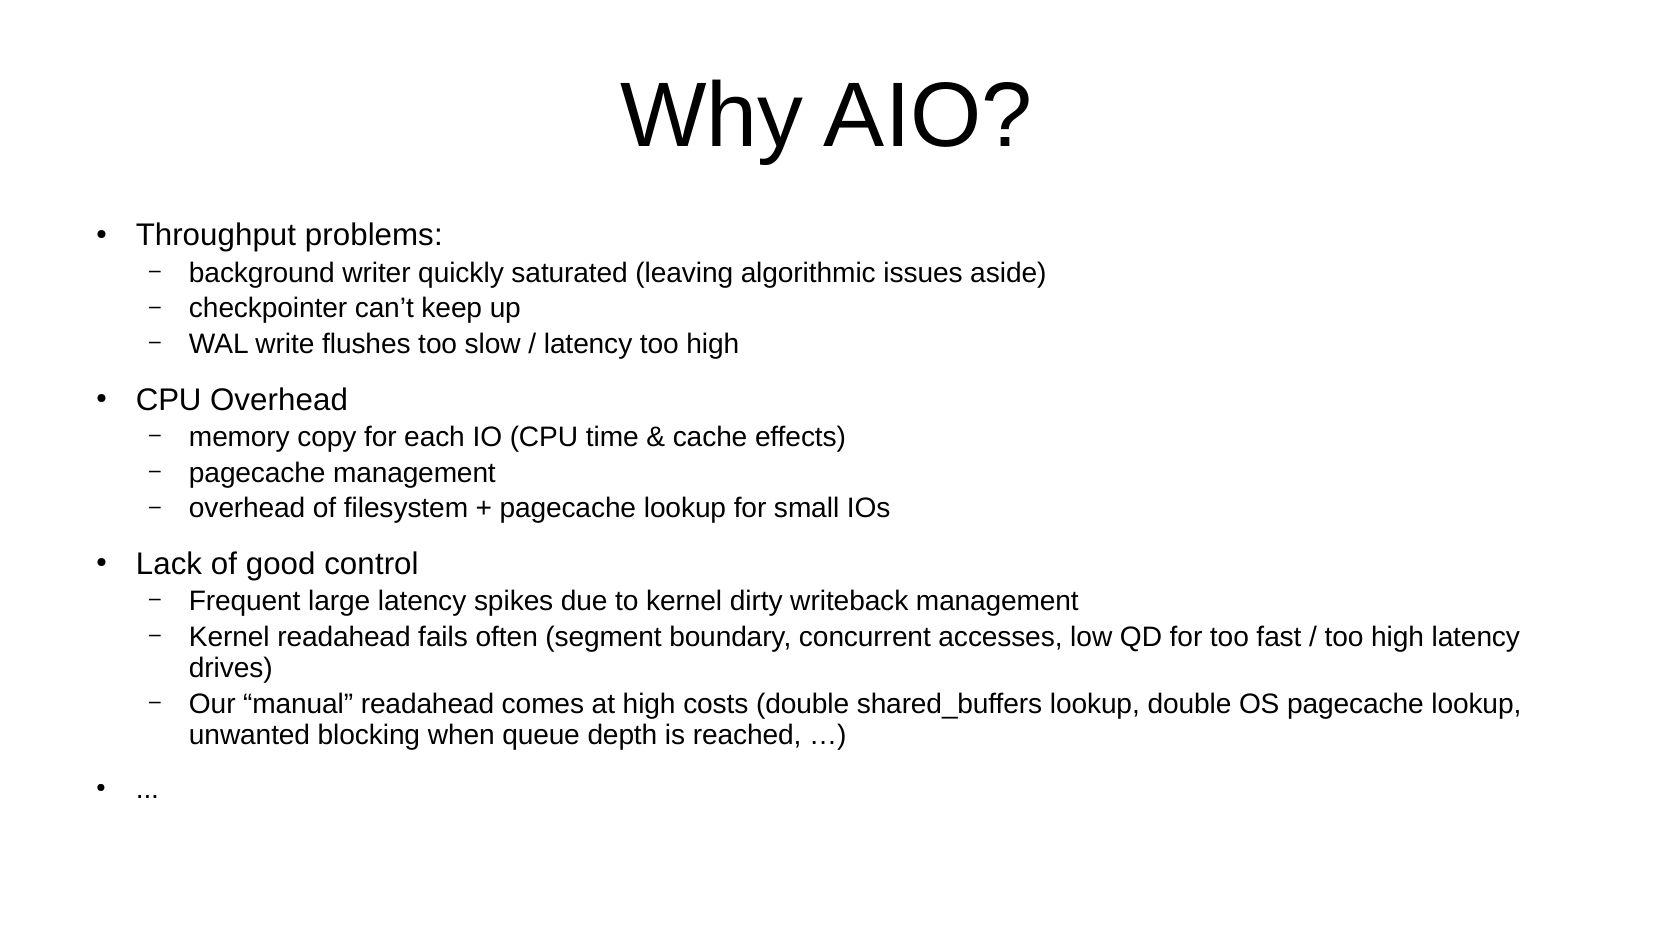

# Why AIO?
Throughput problems:
background writer quickly saturated (leaving algorithmic issues aside)
checkpointer can’t keep up
WAL write flushes too slow / latency too high
CPU Overhead
memory copy for each IO (CPU time & cache effects)
pagecache management
overhead of filesystem + pagecache lookup for small IOs
Lack of good control
Frequent large latency spikes due to kernel dirty writeback management
Kernel readahead fails often (segment boundary, concurrent accesses, low QD for too fast / too high latency drives)
Our “manual” readahead comes at high costs (double shared_buffers lookup, double OS pagecache lookup, unwanted blocking when queue depth is reached, …)
...